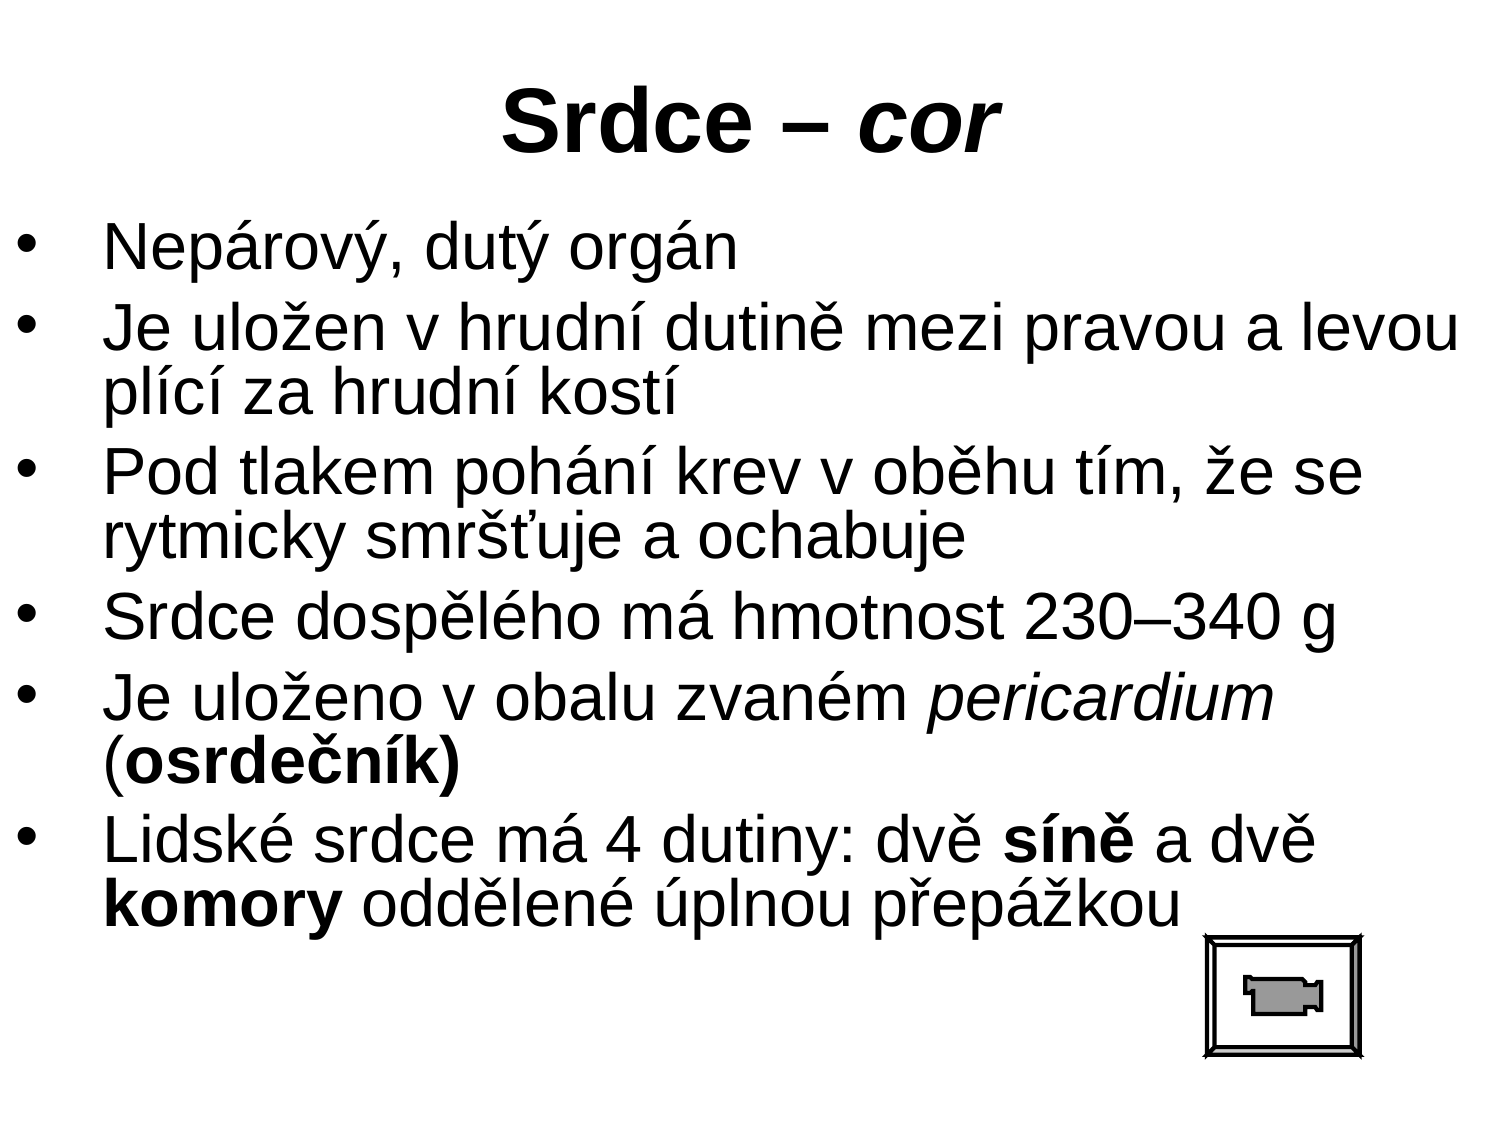

# Srdce – cor
Nepárový, dutý orgán
Je uložen v hrudní dutině mezi pravou a levou plící za hrudní kostí
Pod tlakem pohání krev v oběhu tím, že se rytmicky smršťuje a ochabuje
Srdce dospělého má hmotnost 230–340 g
Je uloženo v obalu zvaném pericardium (osrdečník)
Lidské srdce má 4 dutiny: dvě síně a dvě komory oddělené úplnou přepážkou